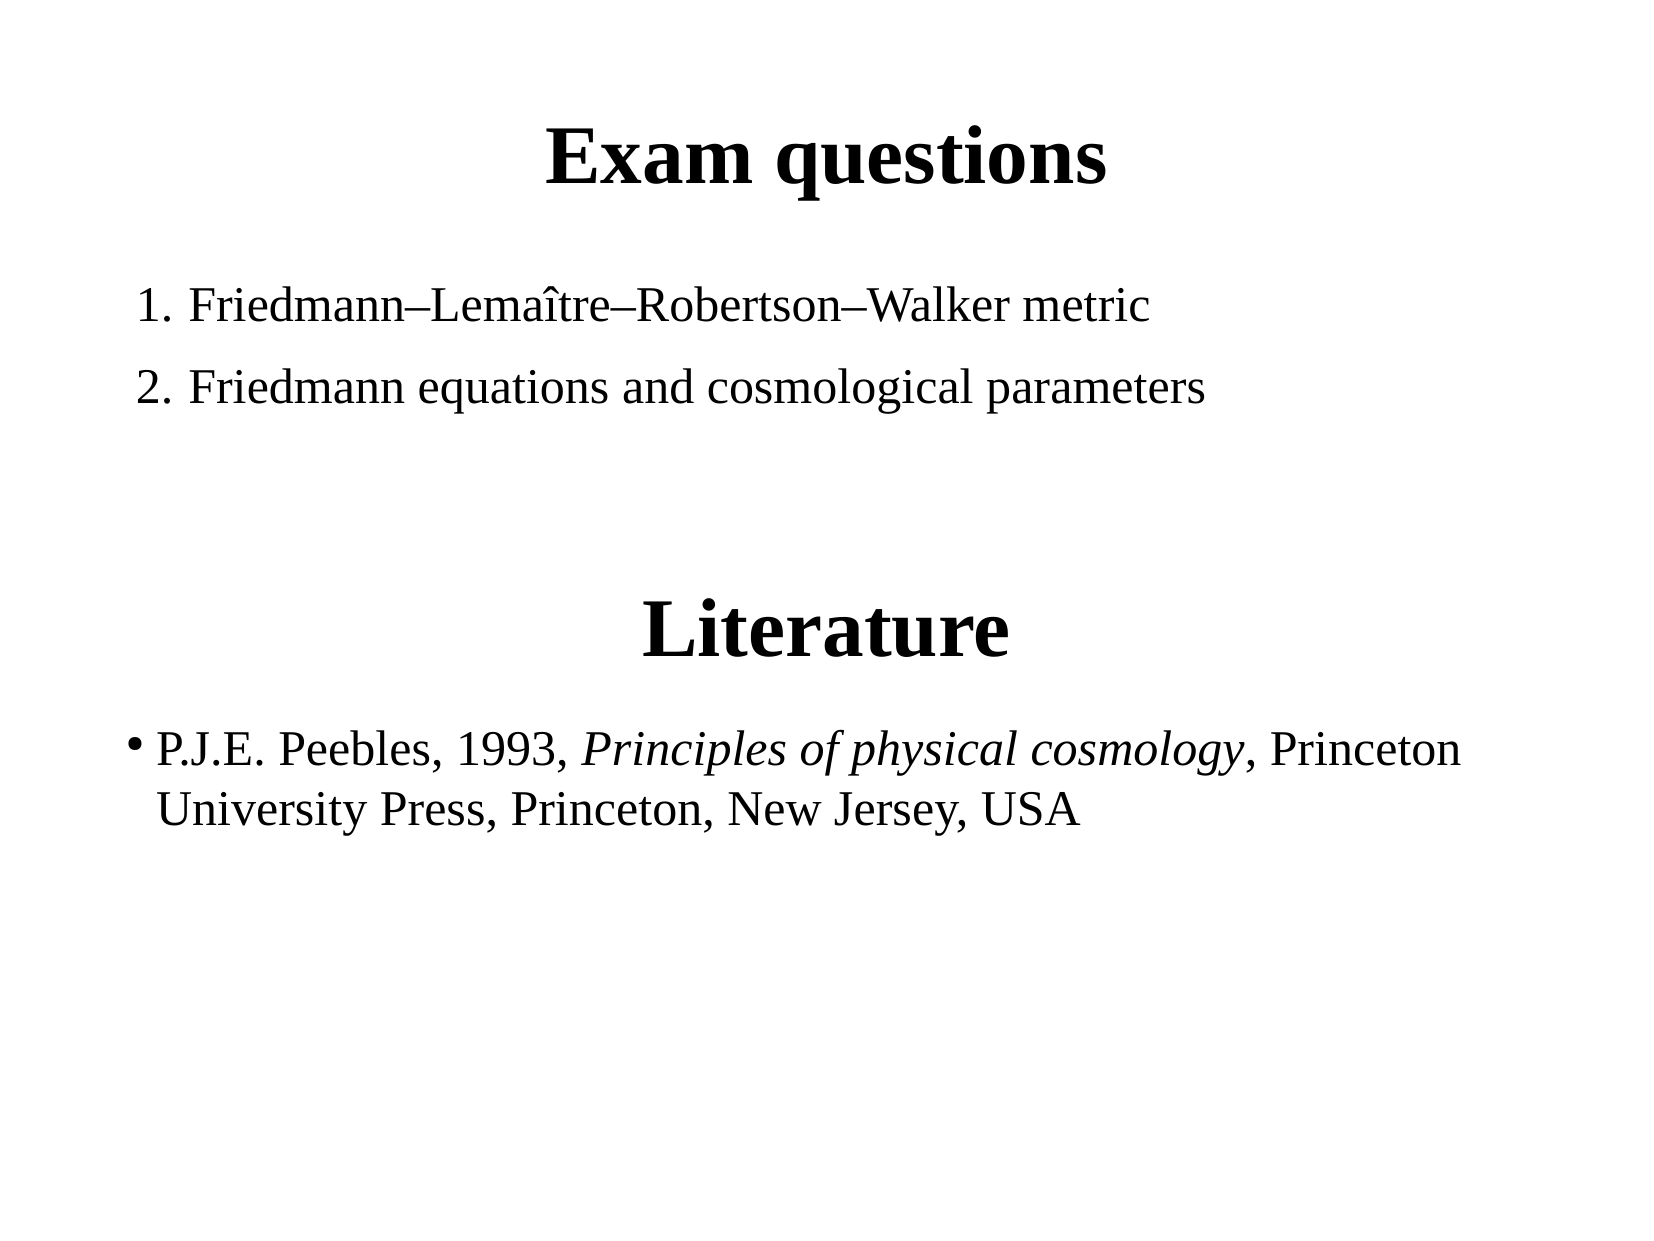

Exam questions
# Friedmann–Lemaître–Robertson–Walker metric
Friedmann equations and cosmological parameters
Literature
P.J.E. Peebles, 1993, Principles of physical cosmology, Princeton University Press, Princeton, New Jersey, USA